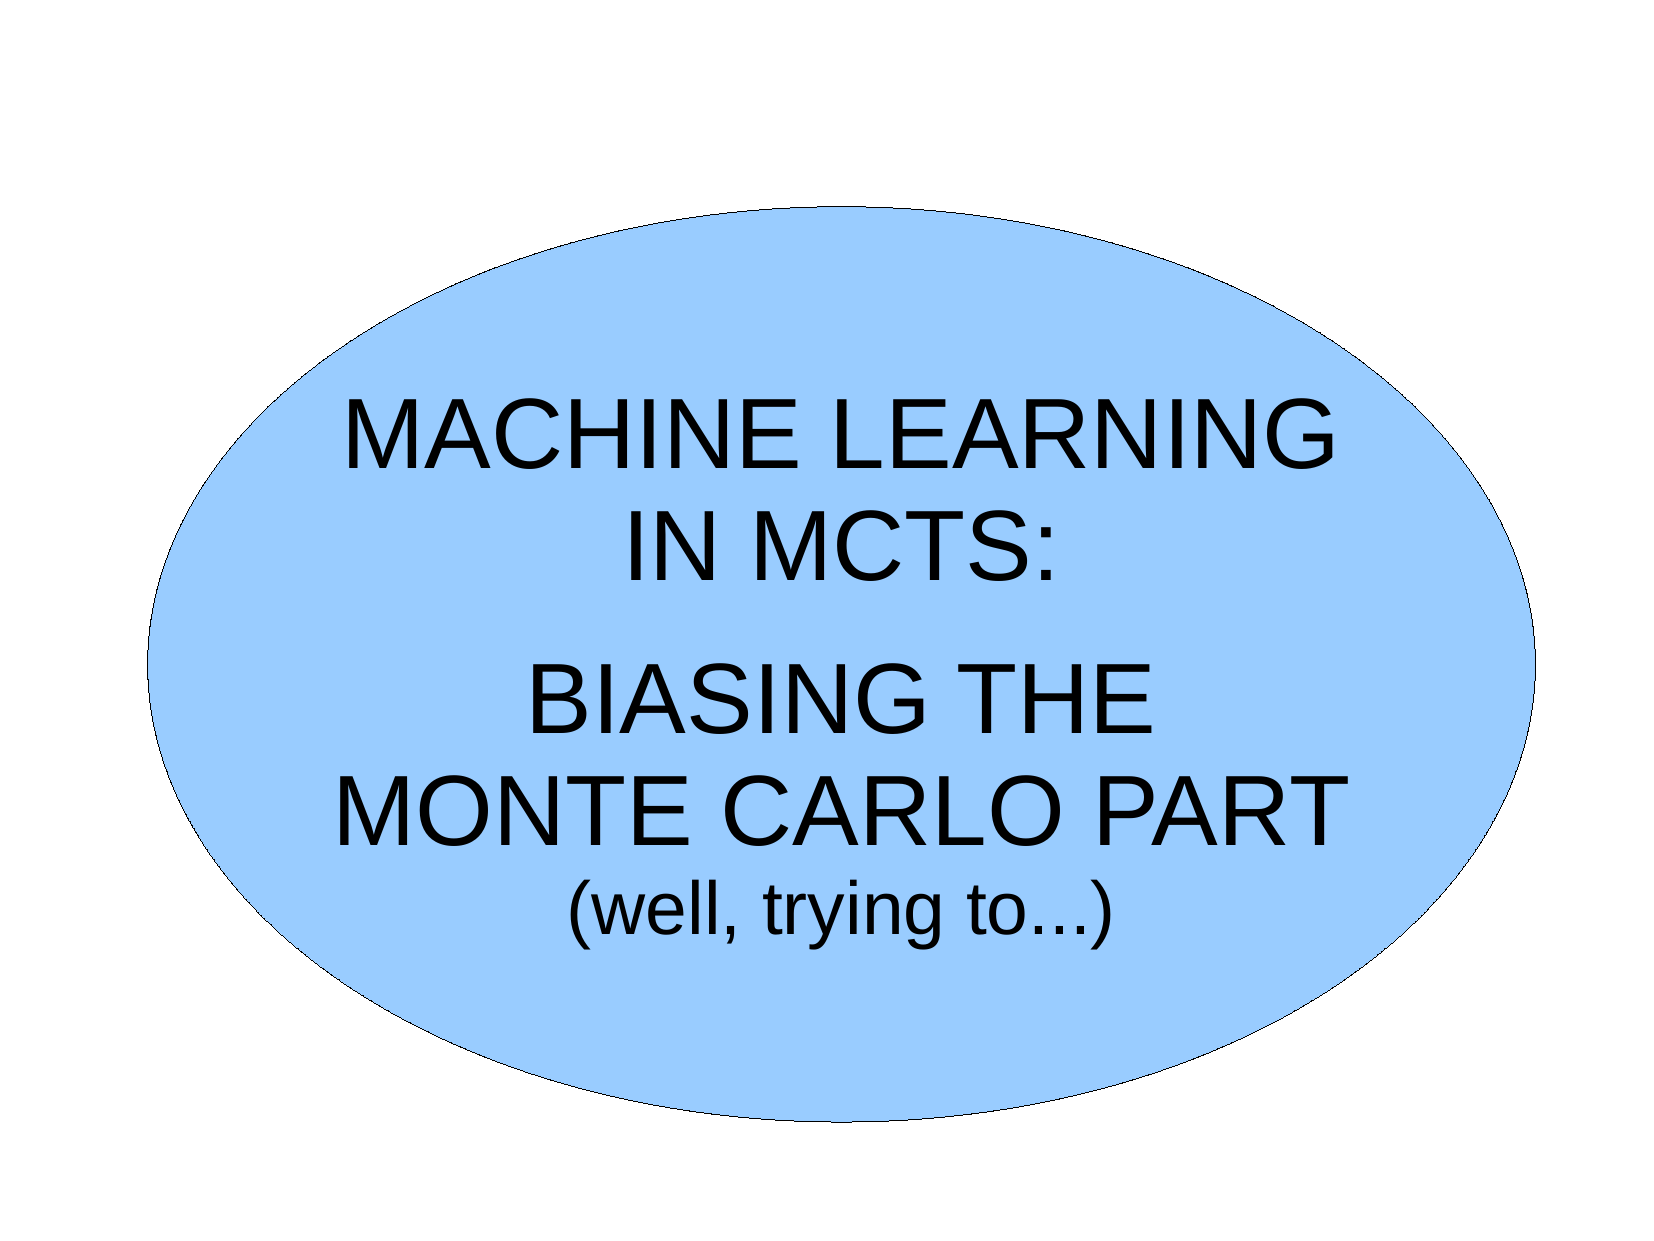

MACHINE LEARNING
IN MCTS:
BIASING THE
MONTE CARLO PART
(well, trying to...)